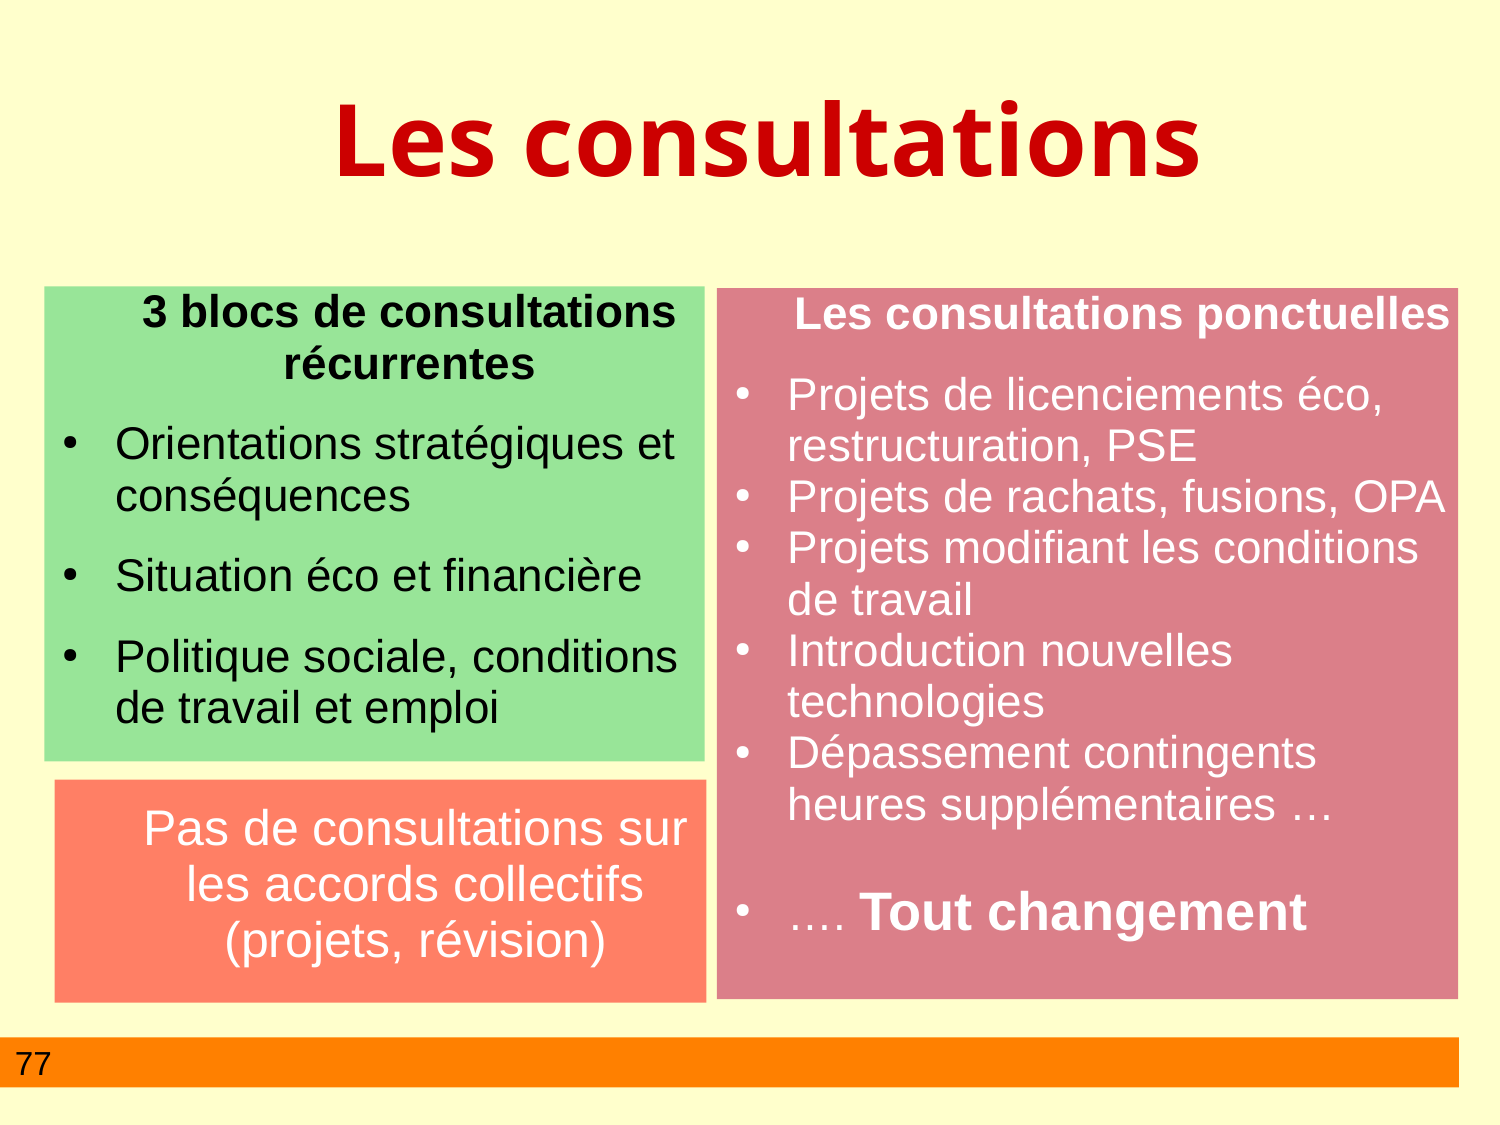

# Les consultations
3 blocs de consultations récurrentes
Orientations stratégiques et conséquences
Situation éco et financière
Politique sociale, conditions de travail et emploi
Les consultations ponctuelles
Projets de licenciements éco, restructuration, PSE
Projets de rachats, fusions, OPA
Projets modifiant les conditions de travail
Introduction nouvelles technologies
Dépassement contingents heures supplémentaires …
…. Tout changement
Pas de consultations sur les accords collectifs (projets, révision)